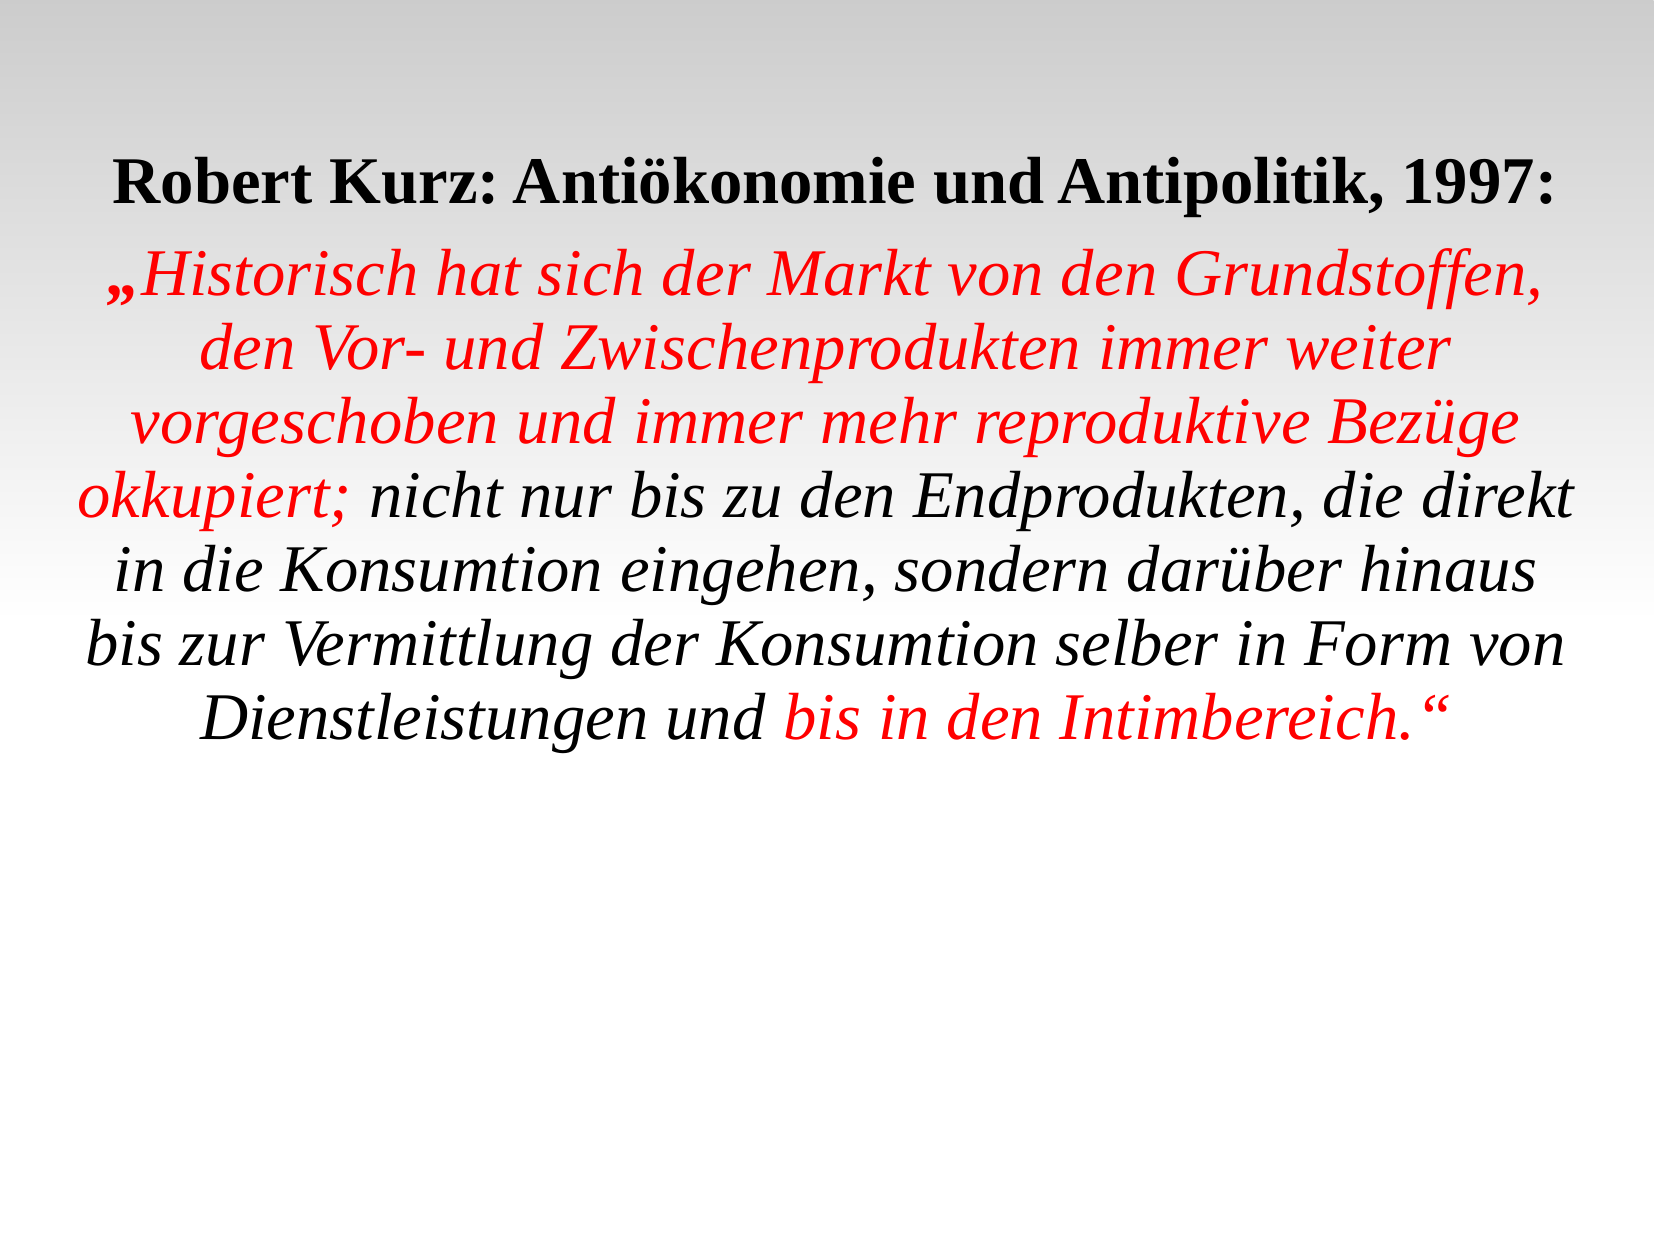

Robert Kurz: Antiökonomie und Antipolitik, 1997:
„Historisch hat sich der Markt von den Grundstoffen, den Vor- und Zwischenprodukten immer weiter vorgeschoben und immer mehr reproduktive Bezüge okkupiert; nicht nur bis zu den Endprodukten, die direkt in die Konsumtion eingehen, sondern darüber hinaus bis zur Vermittlung der Konsumtion selber in Form von Dienstleistungen und bis in den Intimbereich.“